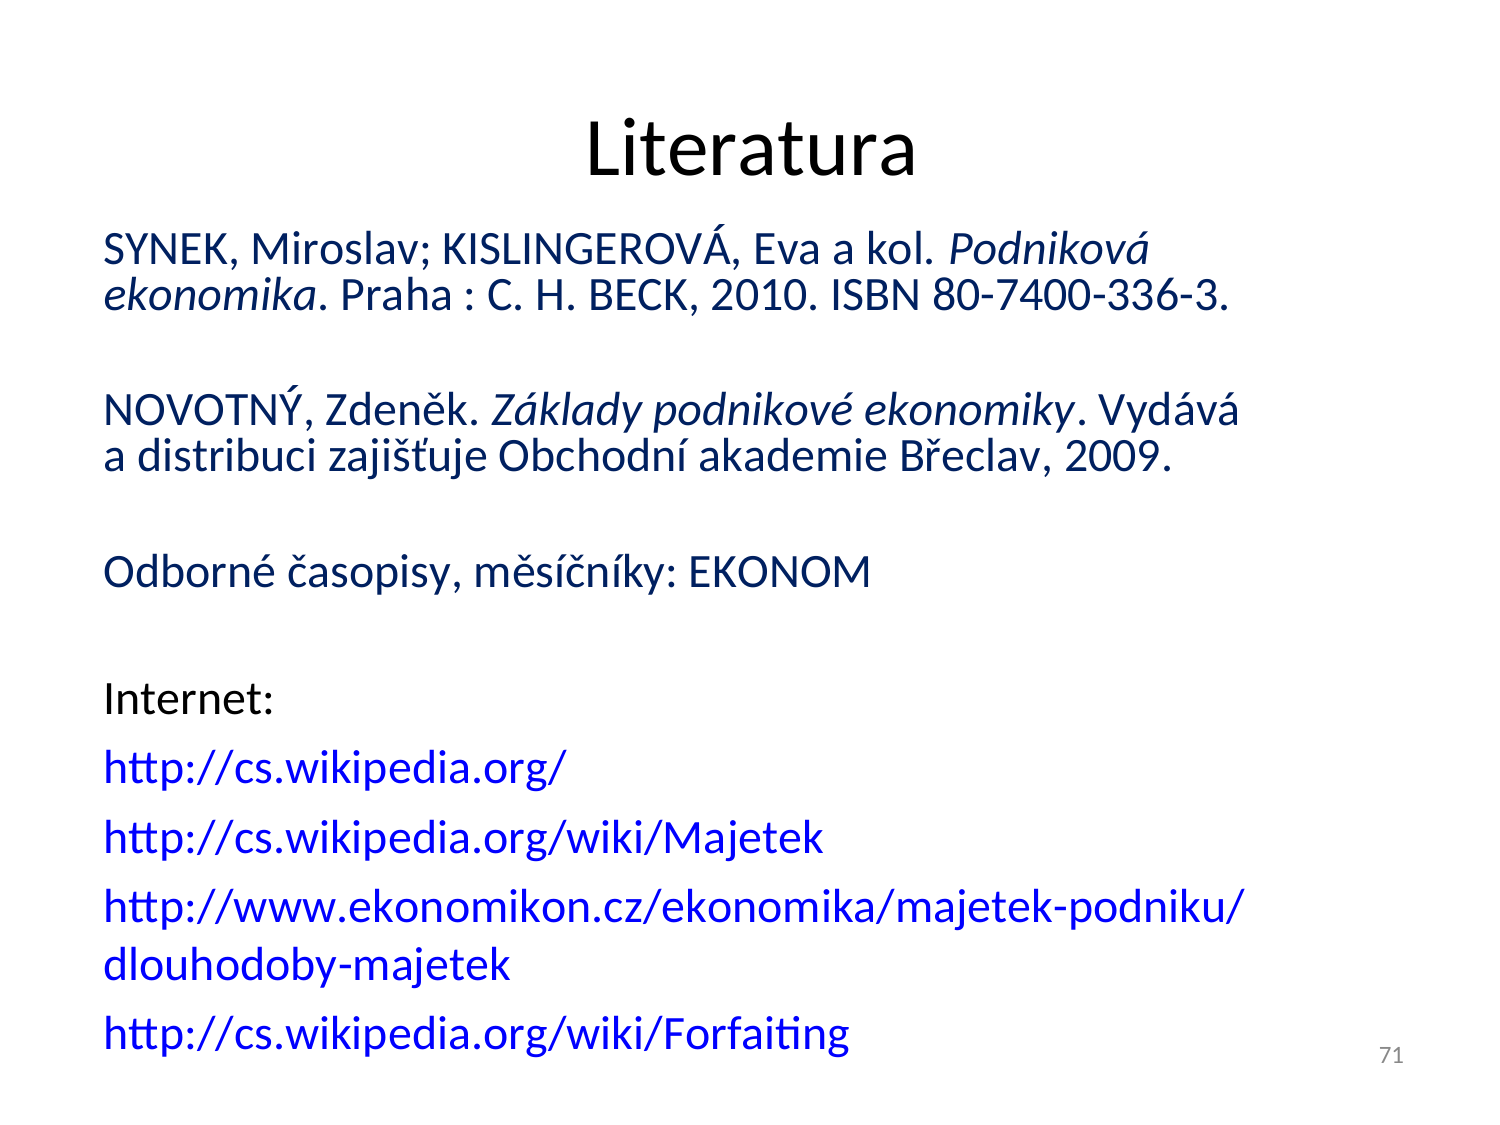

# Literatura
SYNEK, Miroslav; KISLINGEROVÁ, Eva a kol. Podniková ekonomika. Praha : C. H. BECK, 2010. ISBN 80-7400-336-3.
NOVOTNÝ, Zdeněk. Základy podnikové ekonomiky. Vydává
a distribuci zajišťuje Obchodní akademie Břeclav, 2009.
Odborné časopisy, měsíčníky: EKONOM
Internet:
http://cs.wikipedia.org/
http://cs.wikipedia.org/wiki/Majetek
http://www.ekonomikon.cz/ekonomika/majetek-podniku/dlouhodoby-majetek
http://cs.wikipedia.org/wiki/Forfaiting